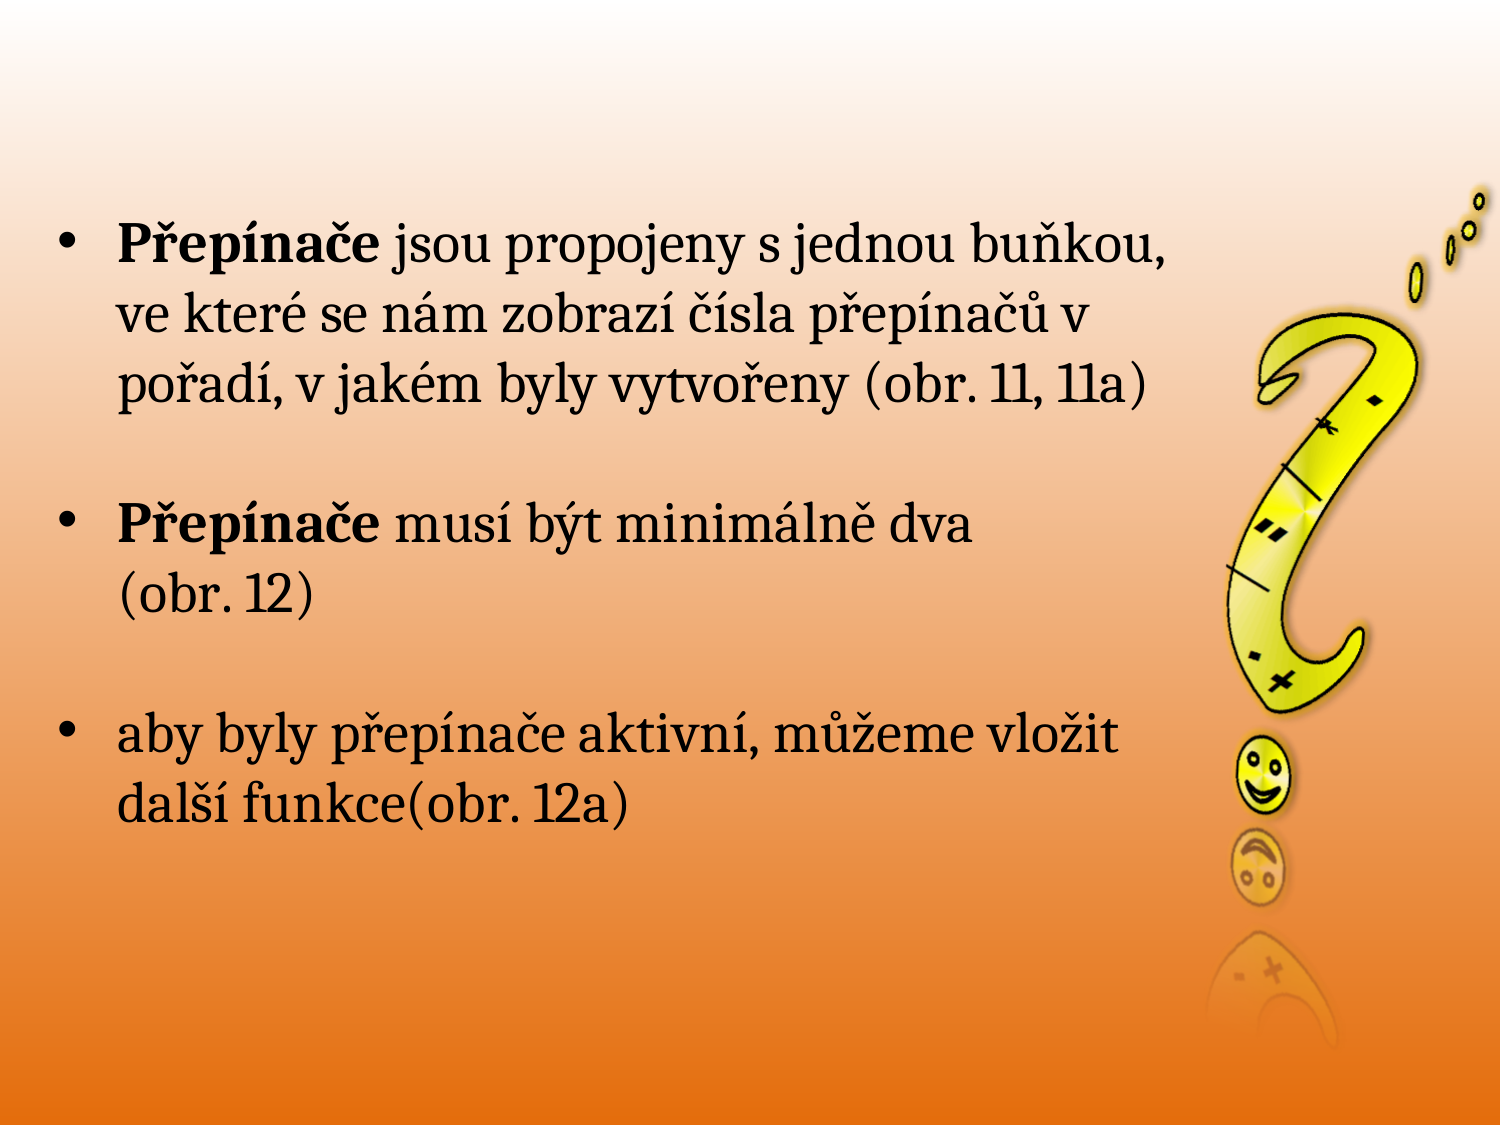

Přepínače jsou propojeny s jednou buňkou, ve které se nám zobrazí čísla přepínačů v pořadí, v jakém byly vytvořeny (obr. 11, 11a)
Přepínače musí být minimálně dva
	(obr. 12)
aby byly přepínače aktivní, můžeme vložit další funkce(obr. 12a)